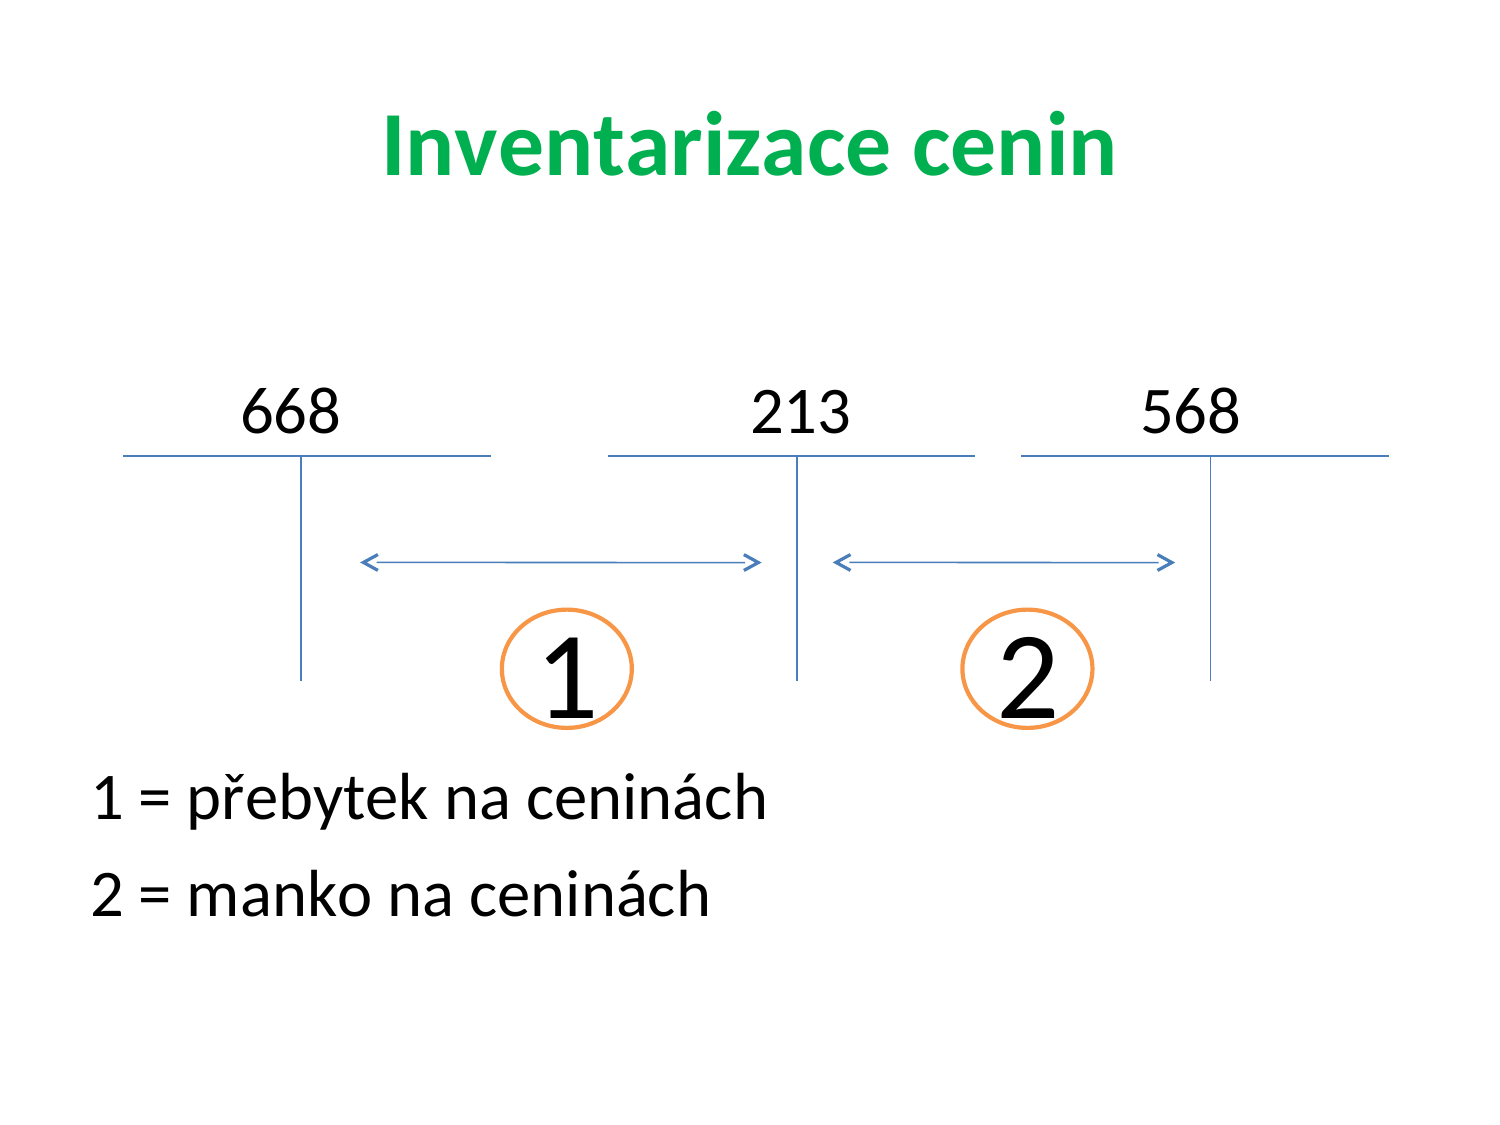

# Inventarizace cenin
		668			 213		568
1 = přebytek na ceninách
2 = manko na ceninách
1
2